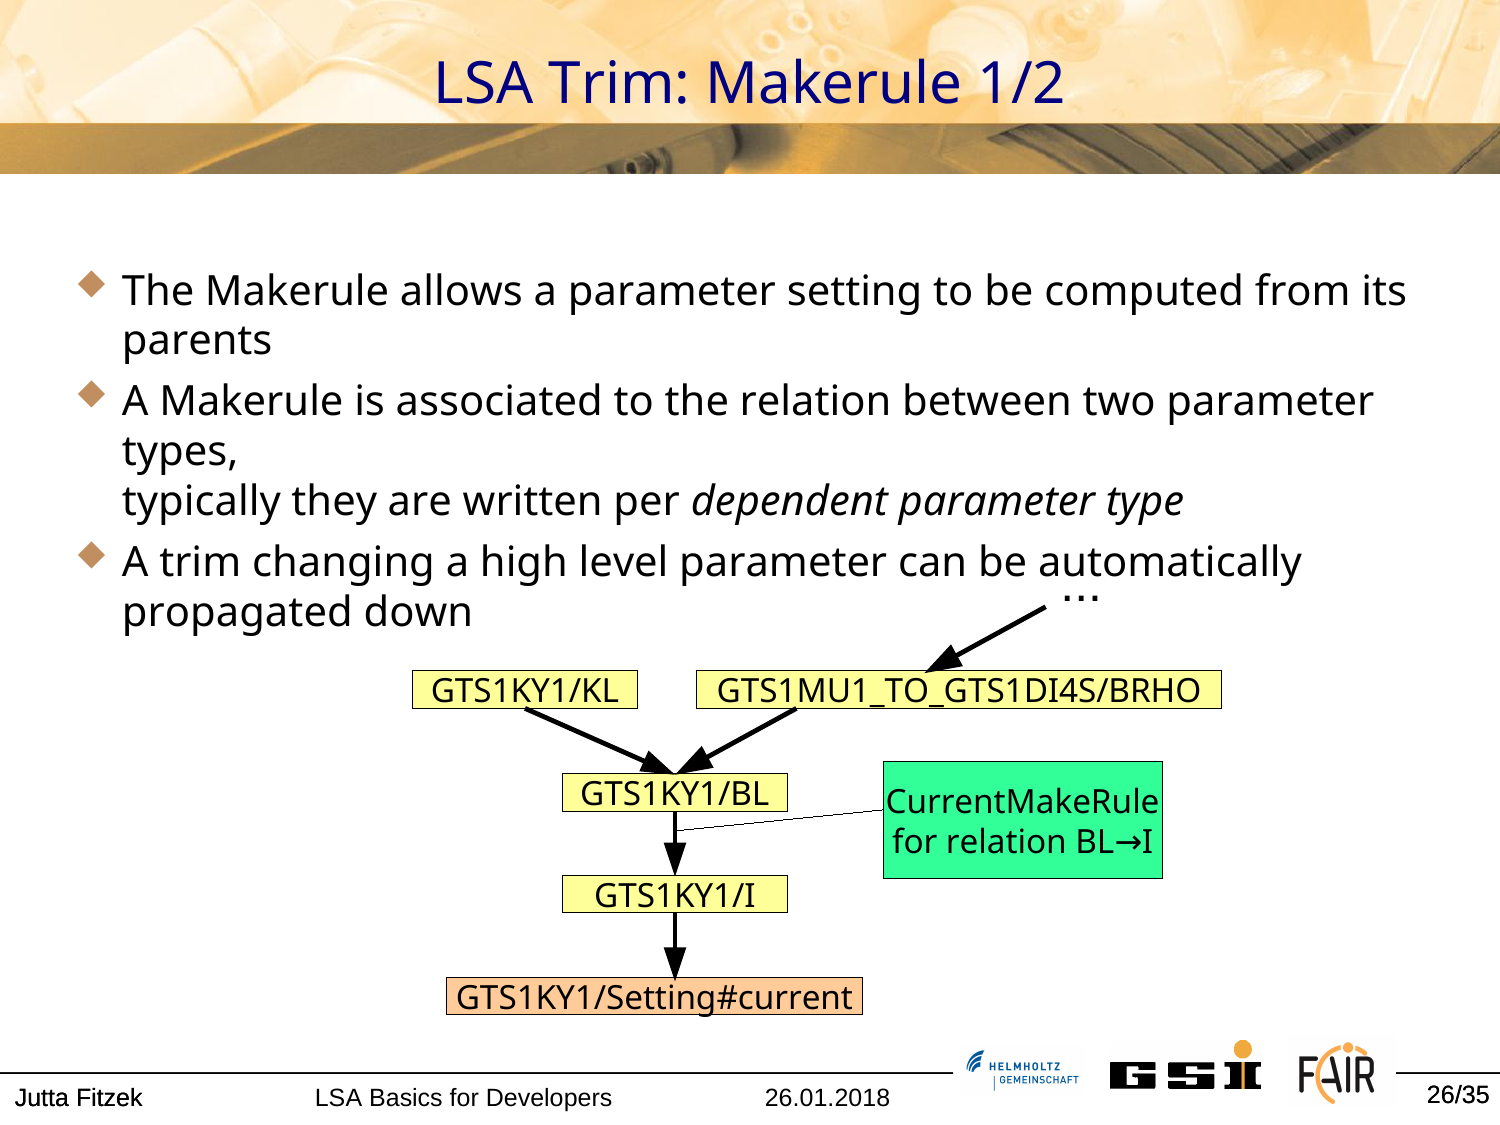

# LSA Trim: Makerule 1/2
The Makerule allows a parameter setting to be computed from its parents
A Makerule is associated to the relation between two parameter types,
typically they are written per dependent parameter type
A trim changing a high level parameter can be automatically propagated down
...
GTS1KY1/KL
GTS1MU1_TO_GTS1DI4S/BRHO
CurrentMakeRule
for relation BL→I
GTS1KY1/BL
GTS1KY1/I
GTS1KY1/Setting#current
26